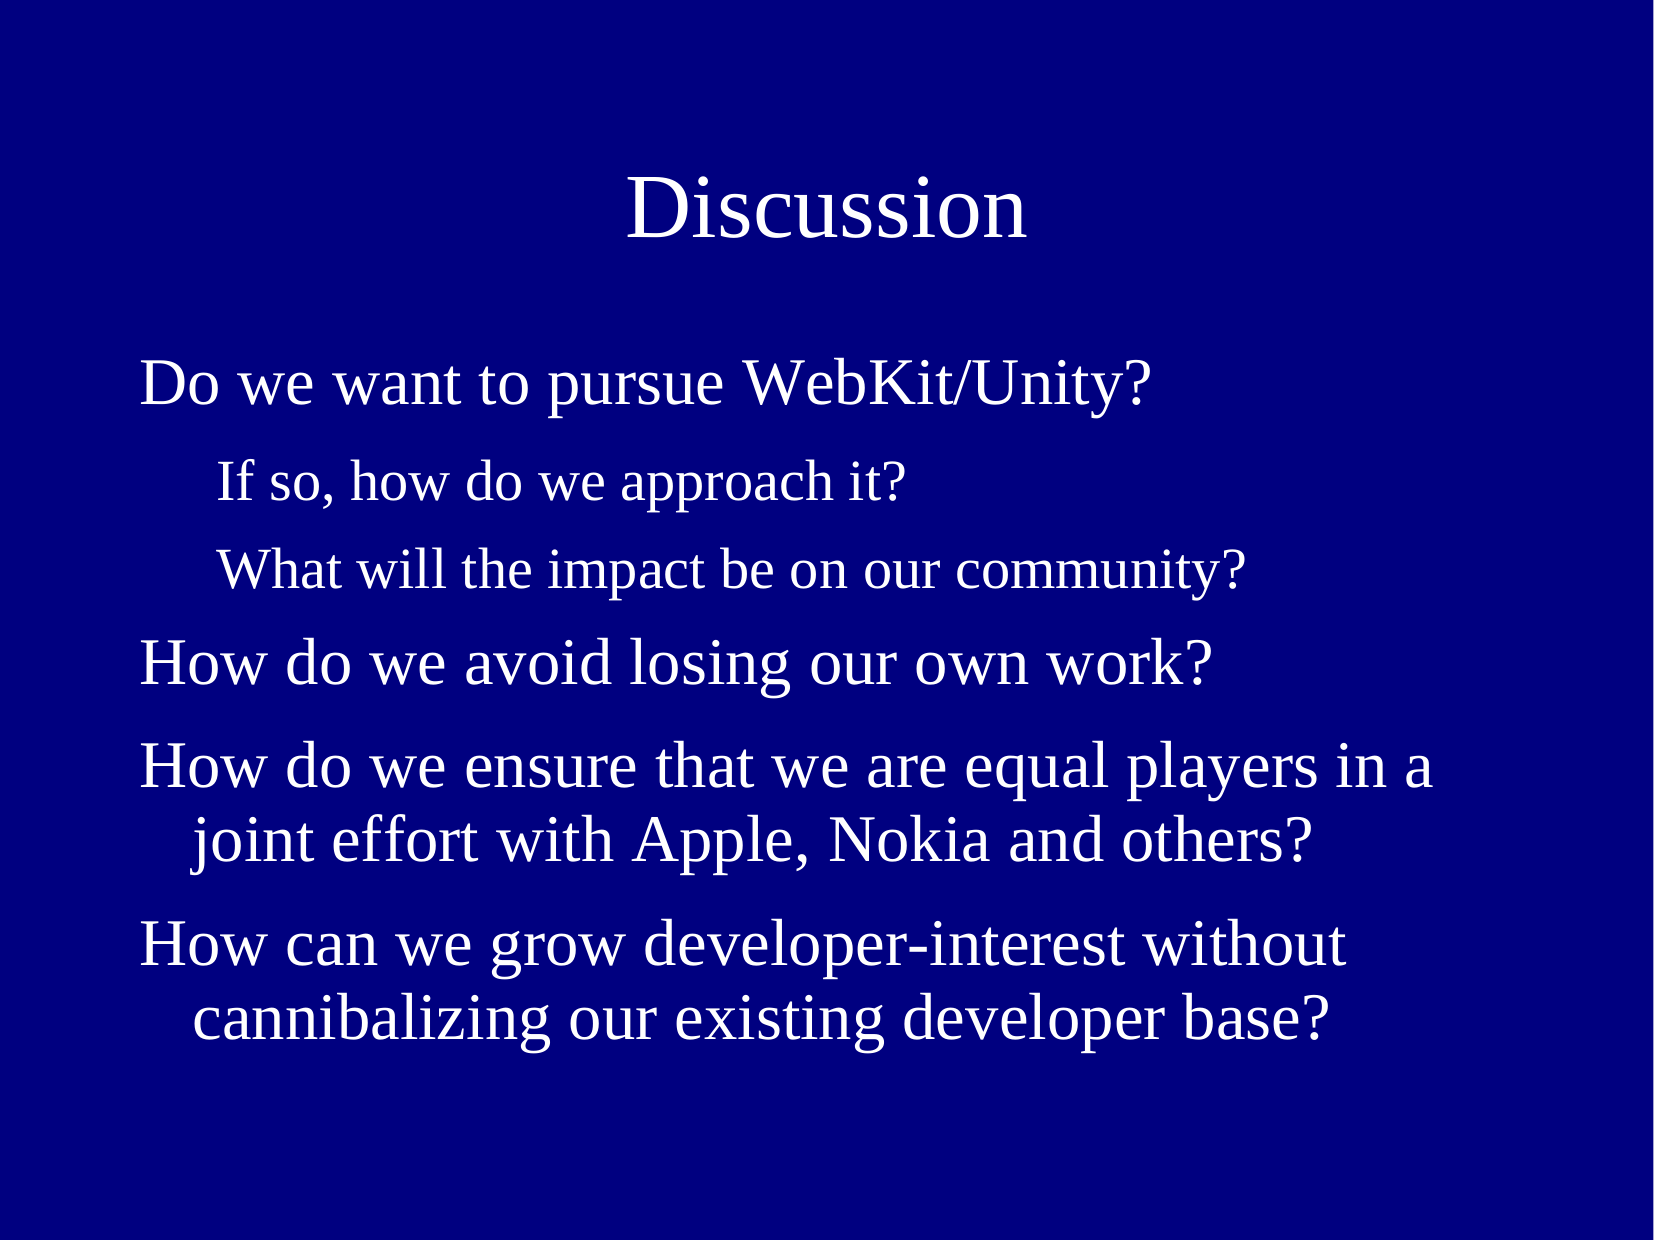

# Discussion
Do we want to pursue WebKit/Unity?
If so, how do we approach it?
What will the impact be on our community?
How do we avoid losing our own work?
How do we ensure that we are equal players in a joint effort with Apple, Nokia and others?
How can we grow developer-interest without cannibalizing our existing developer base?